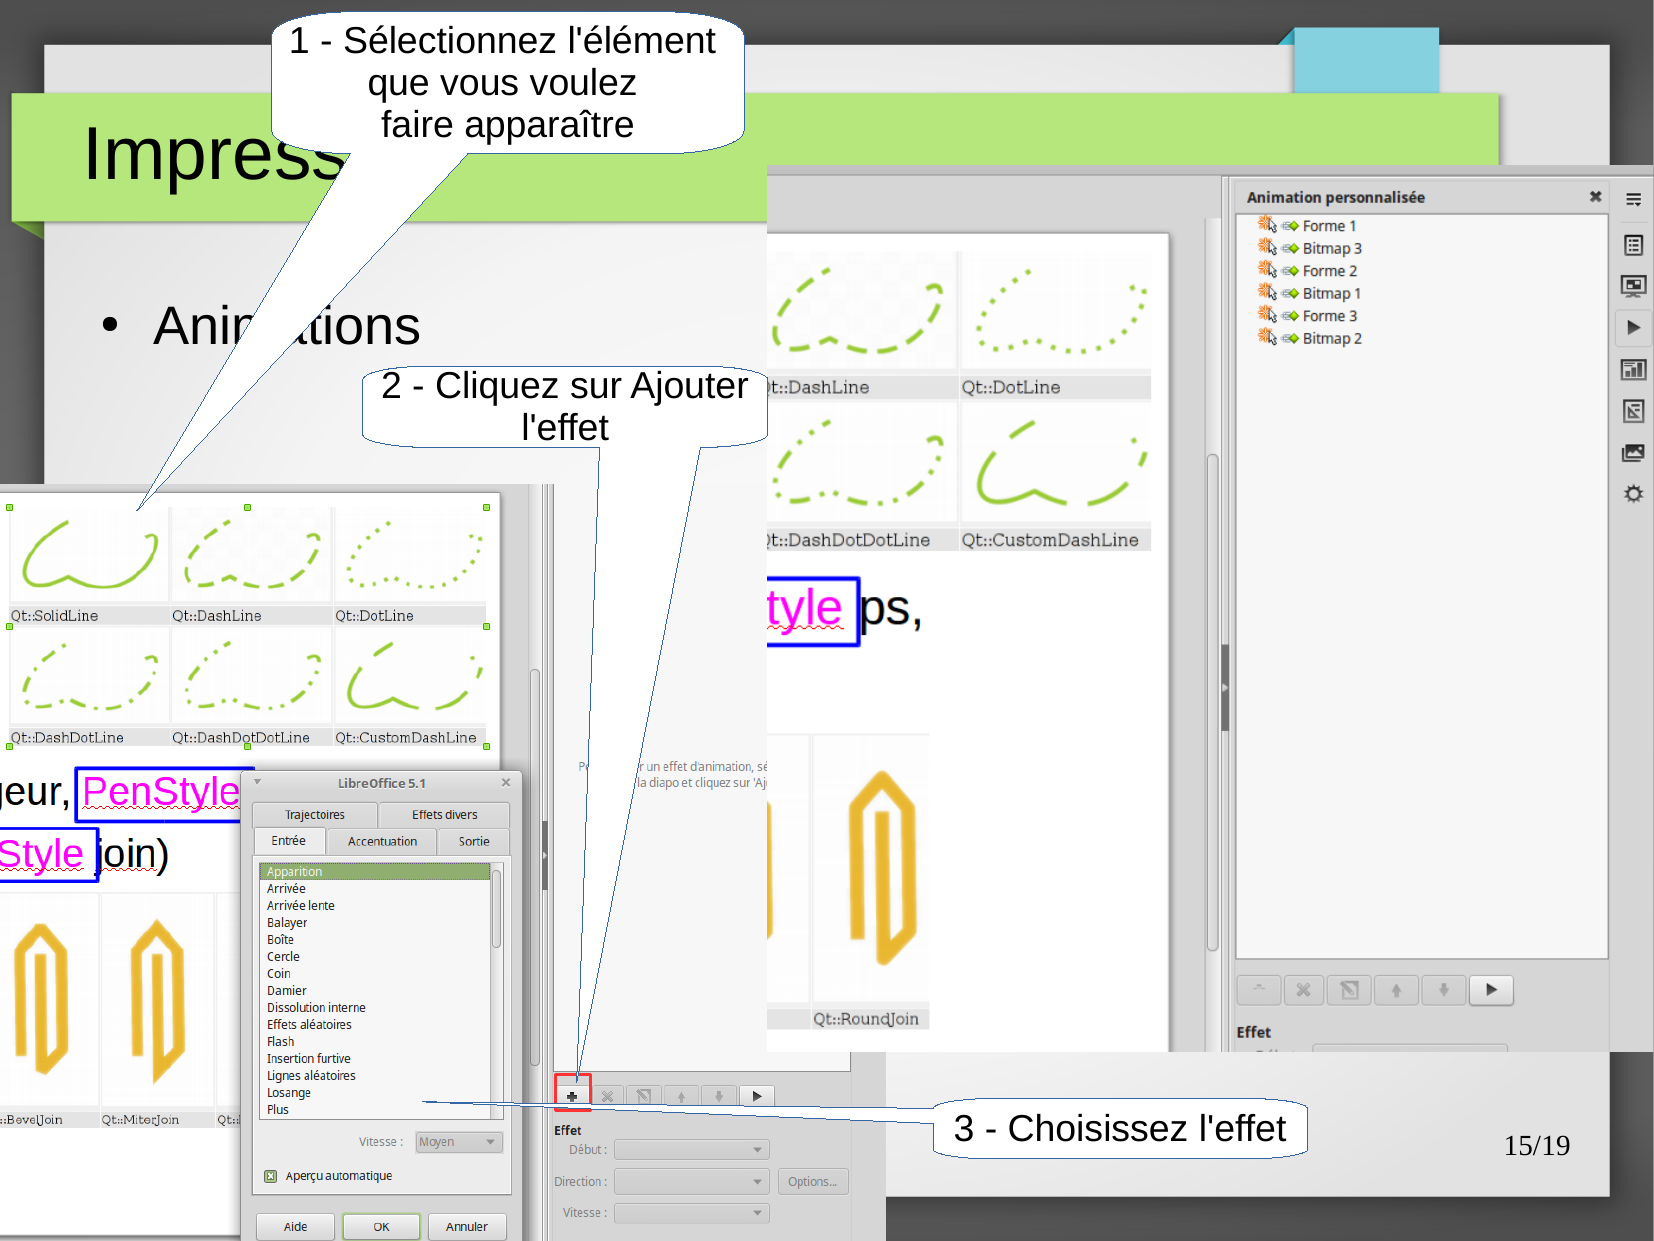

1 - Sélectionnez l'élément
que vous voulez
faire apparaître
# Impress
Animations
2 - Cliquez sur Ajouter
l'effet
3 - Choisissez l'effet
15